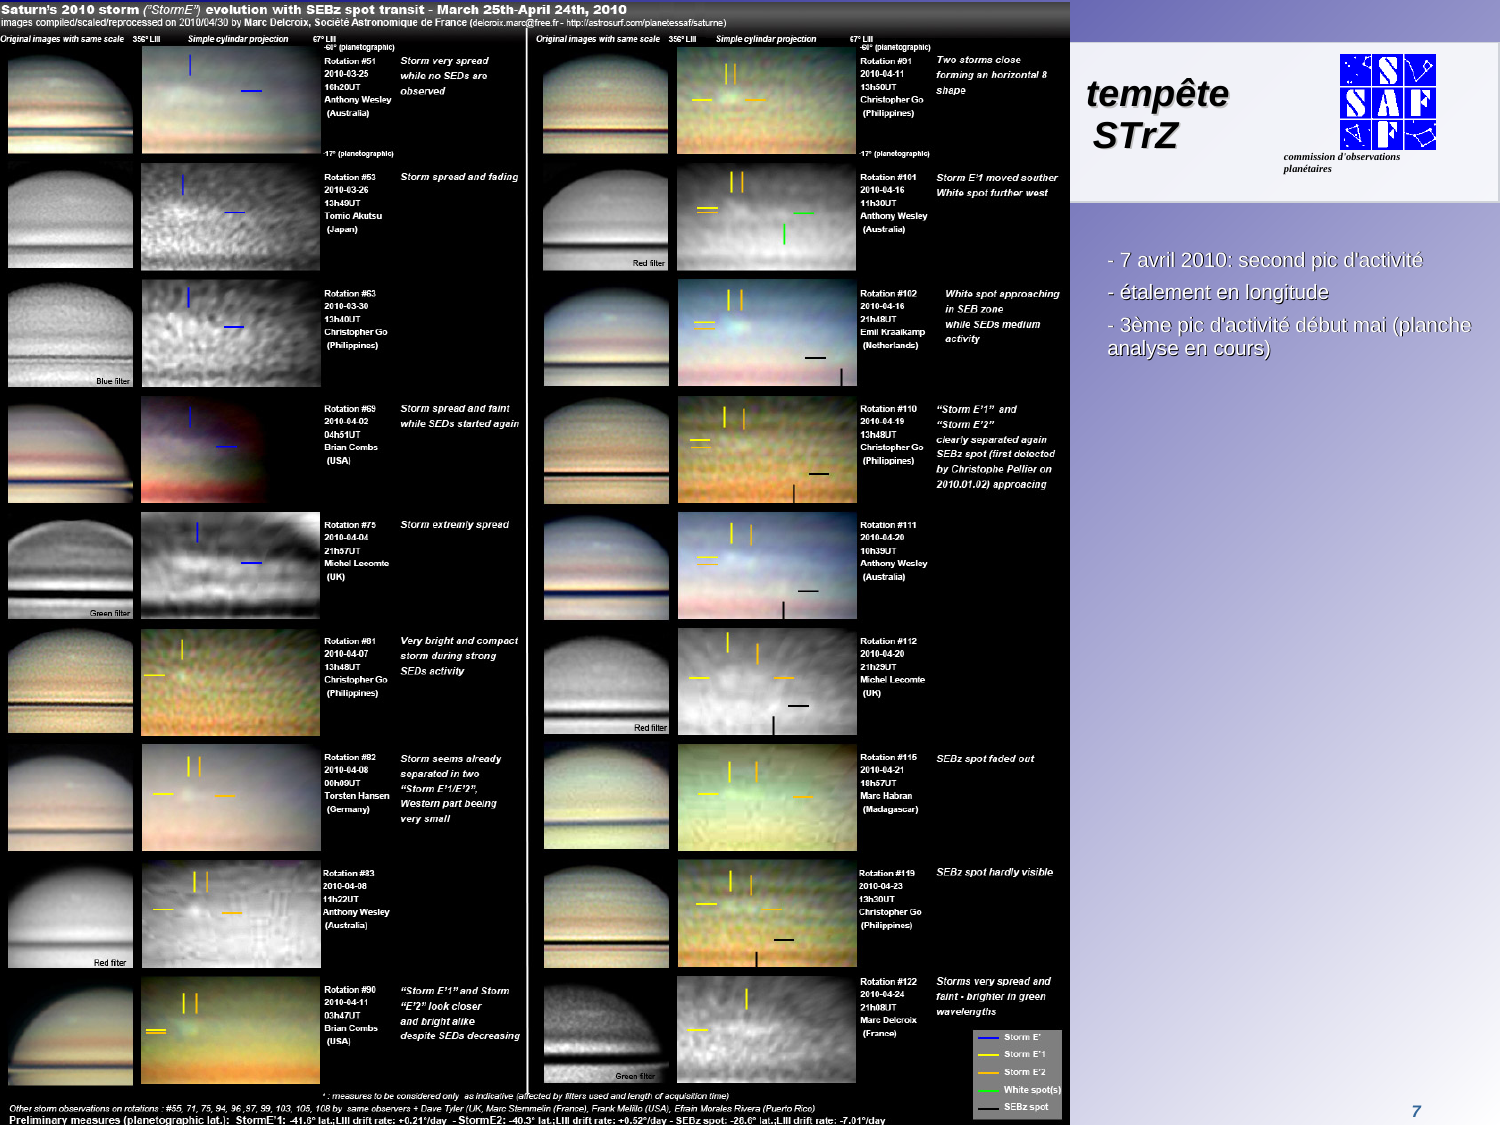

Commission d’observations planétaires		 tempête
					 STrZ
- 7 avril 2010: second pic d'activité
- étalement en longitude
- 3ème pic d'activité début mai (planche analyse en cours)
7